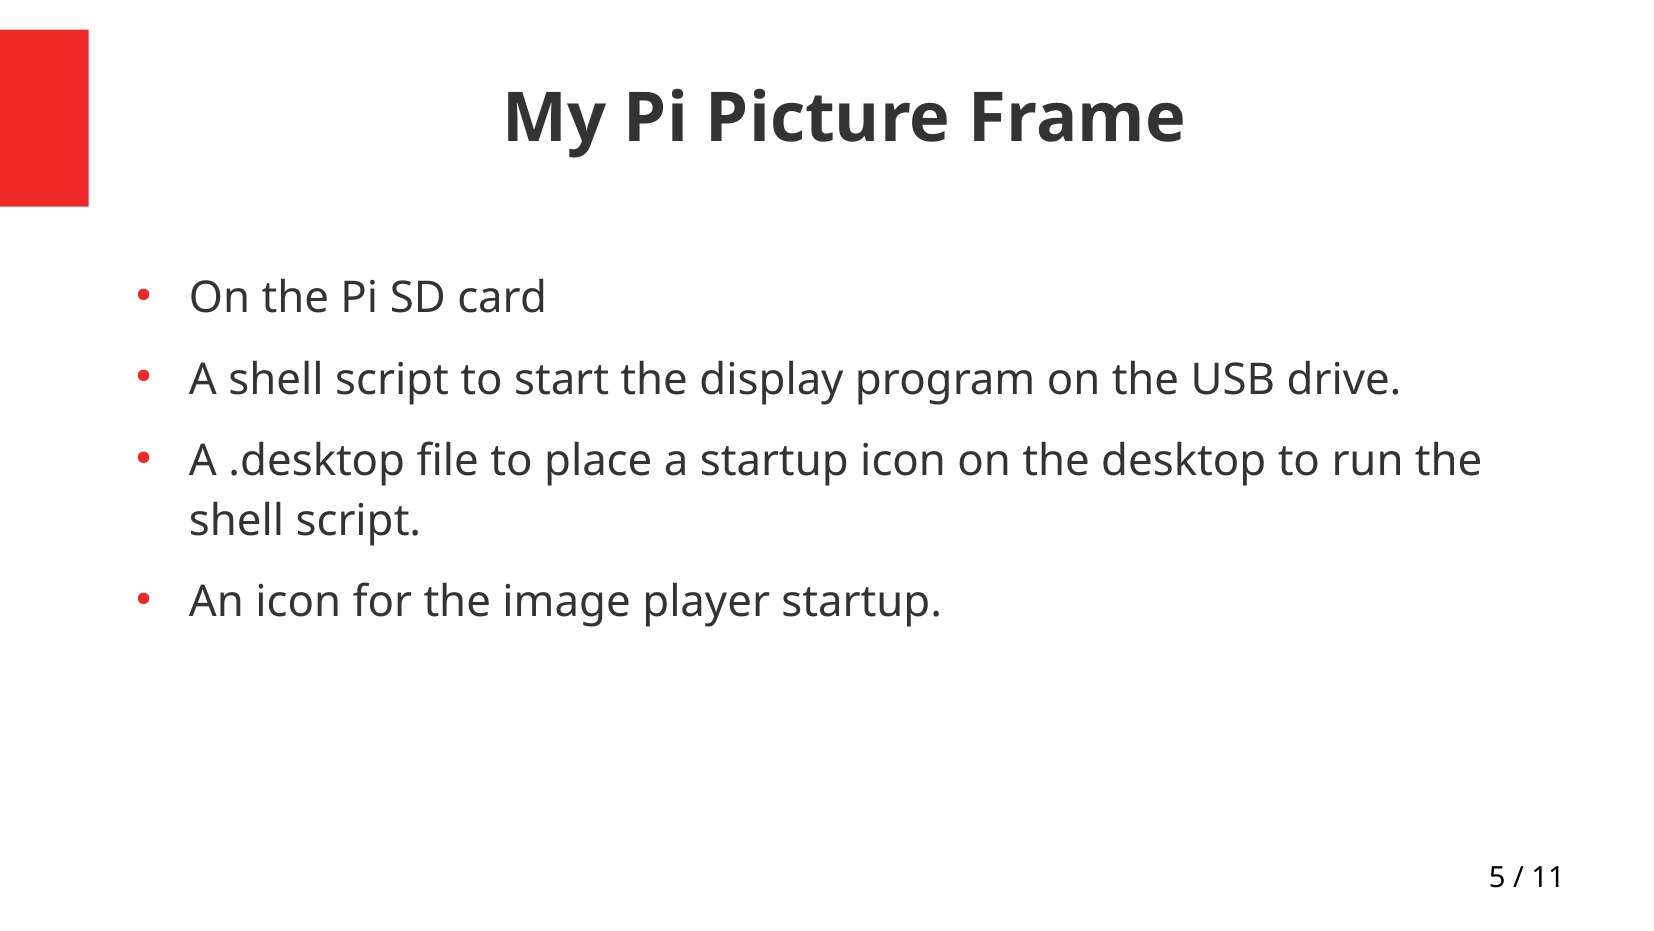

# My Pi Picture Frame
On the Pi SD card
A shell script to start the display program on the USB drive.
A .desktop file to place a startup icon on the desktop to run the shell script.
An icon for the image player startup.
5